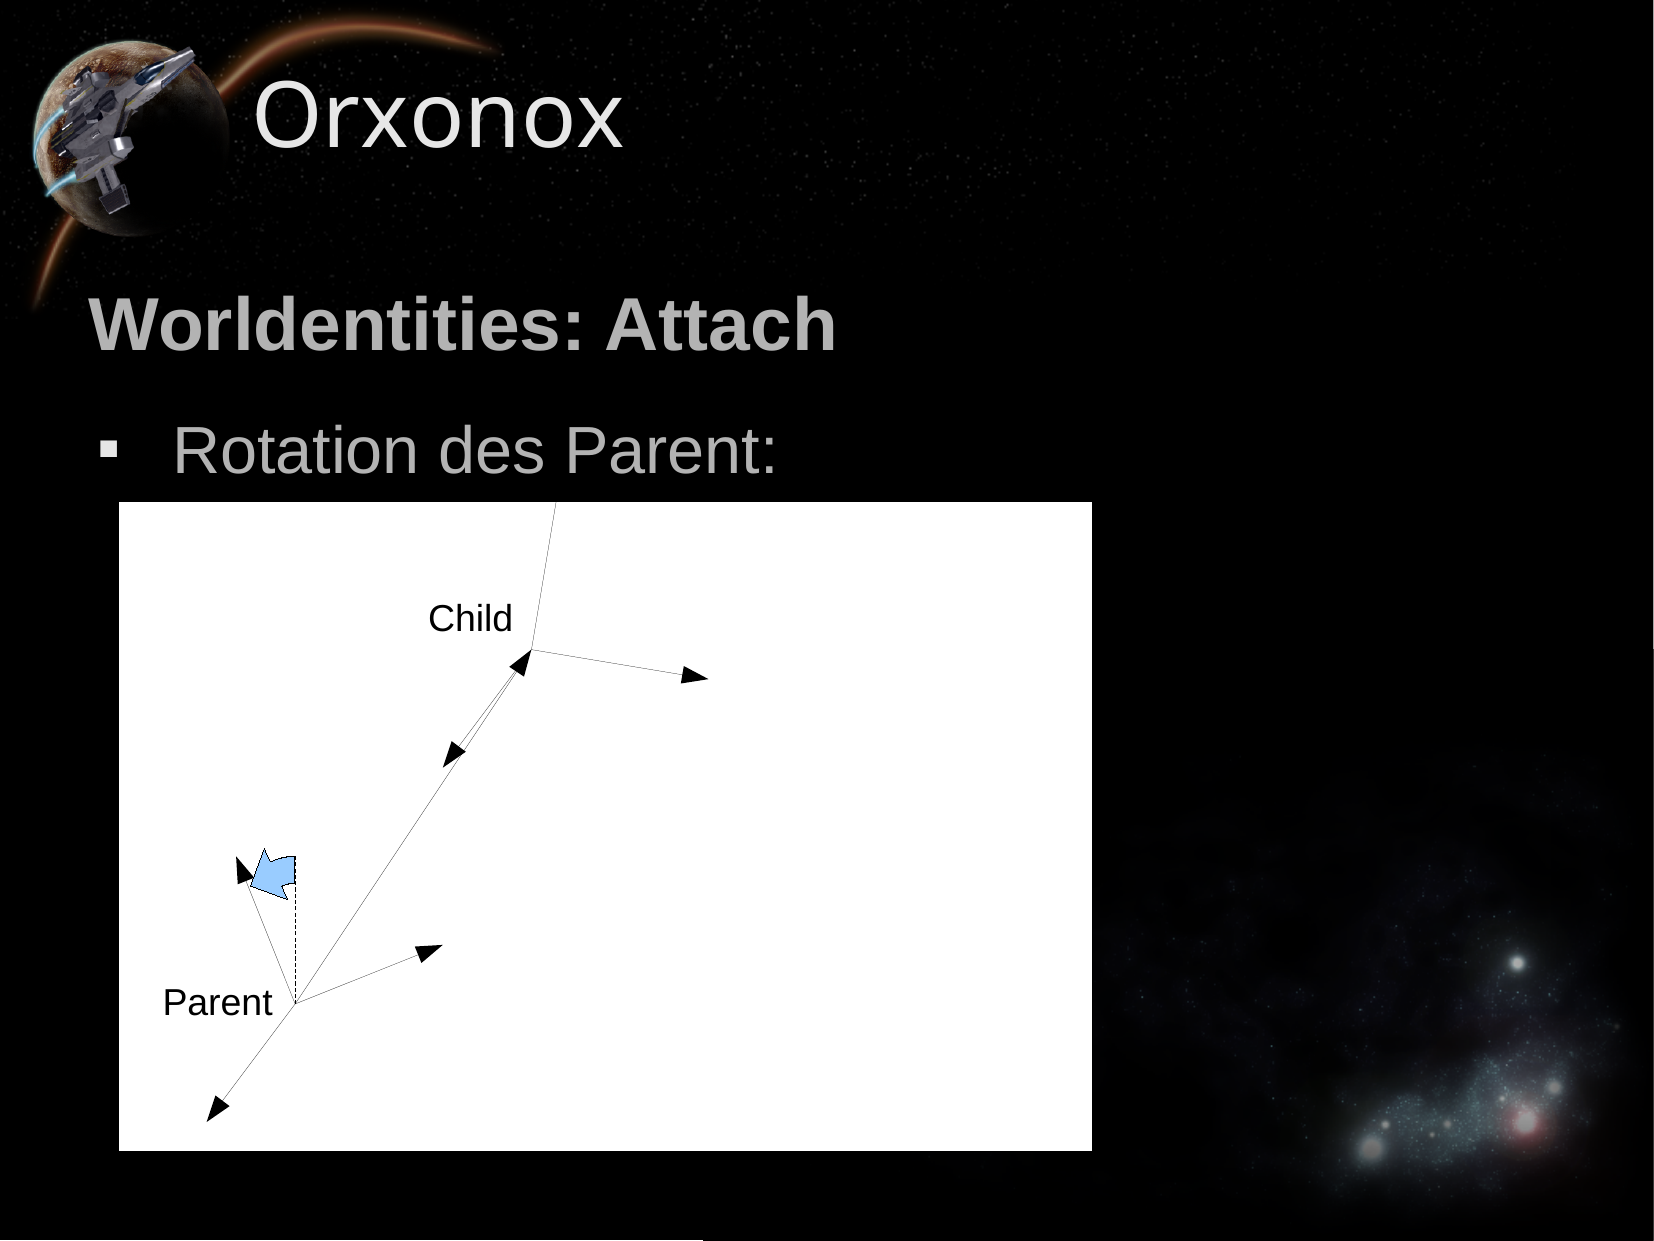

# Worldentities: Attach
 Rotation des Parent:
Child
Parent